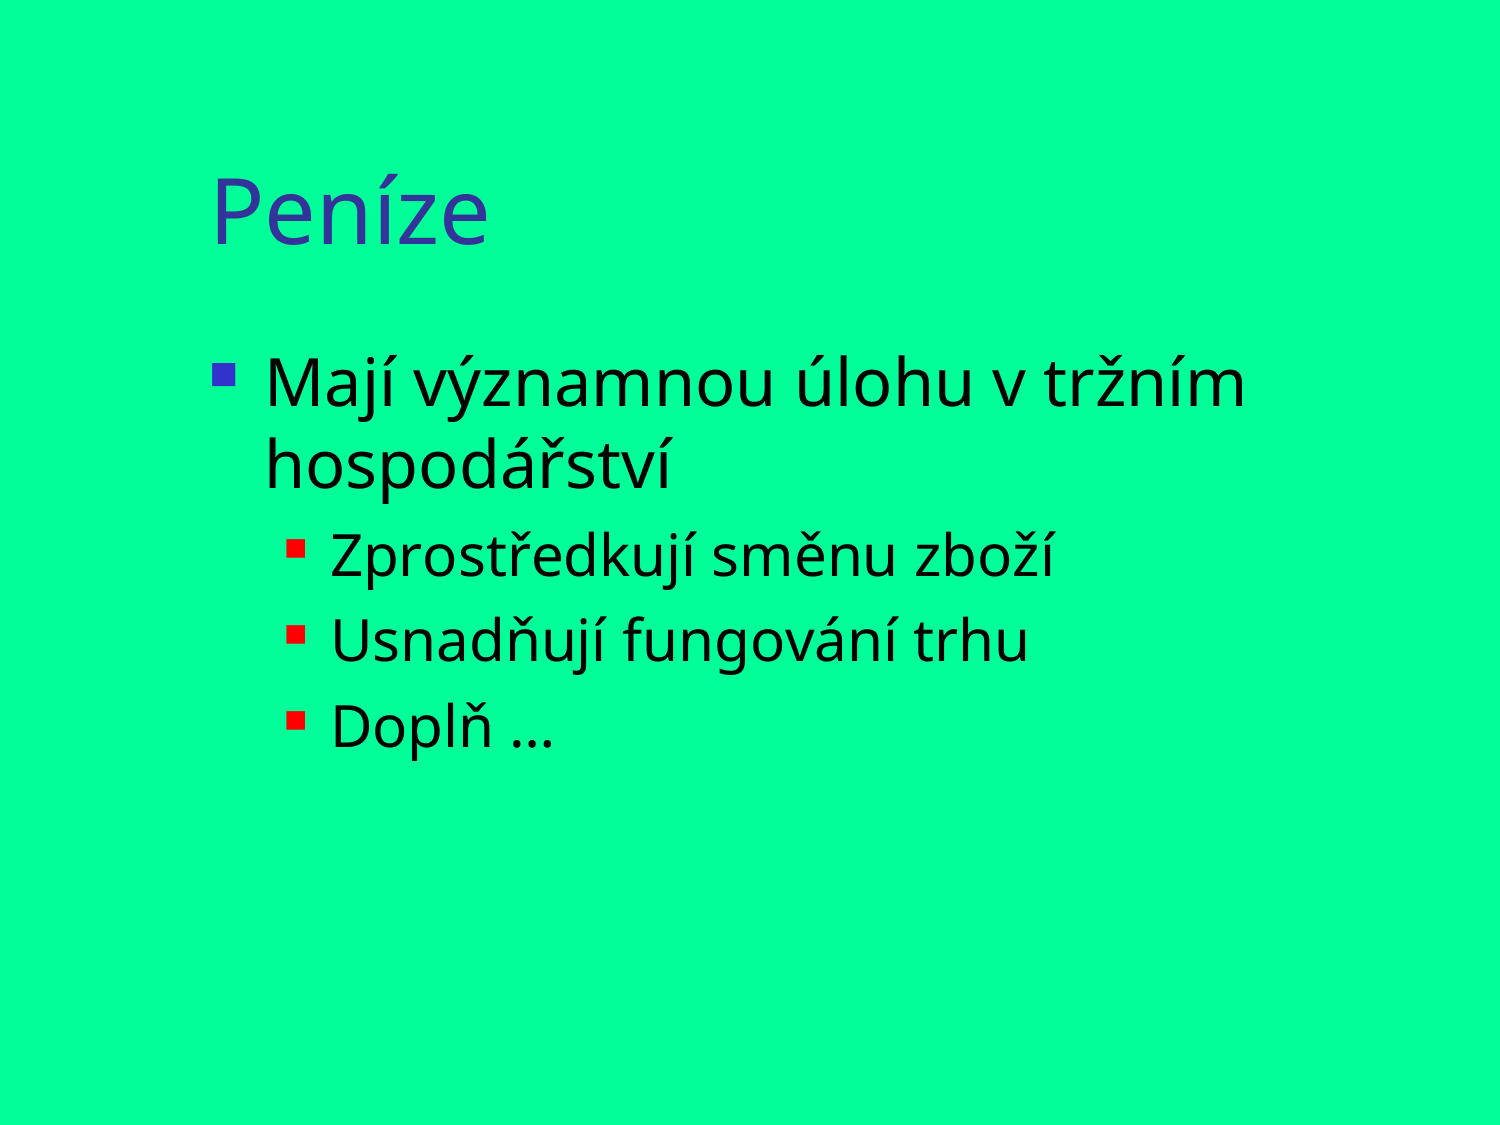

# Peníze
Mají významnou úlohu v tržním hospodářství
Zprostředkují směnu zboží
Usnadňují fungování trhu
Doplň …